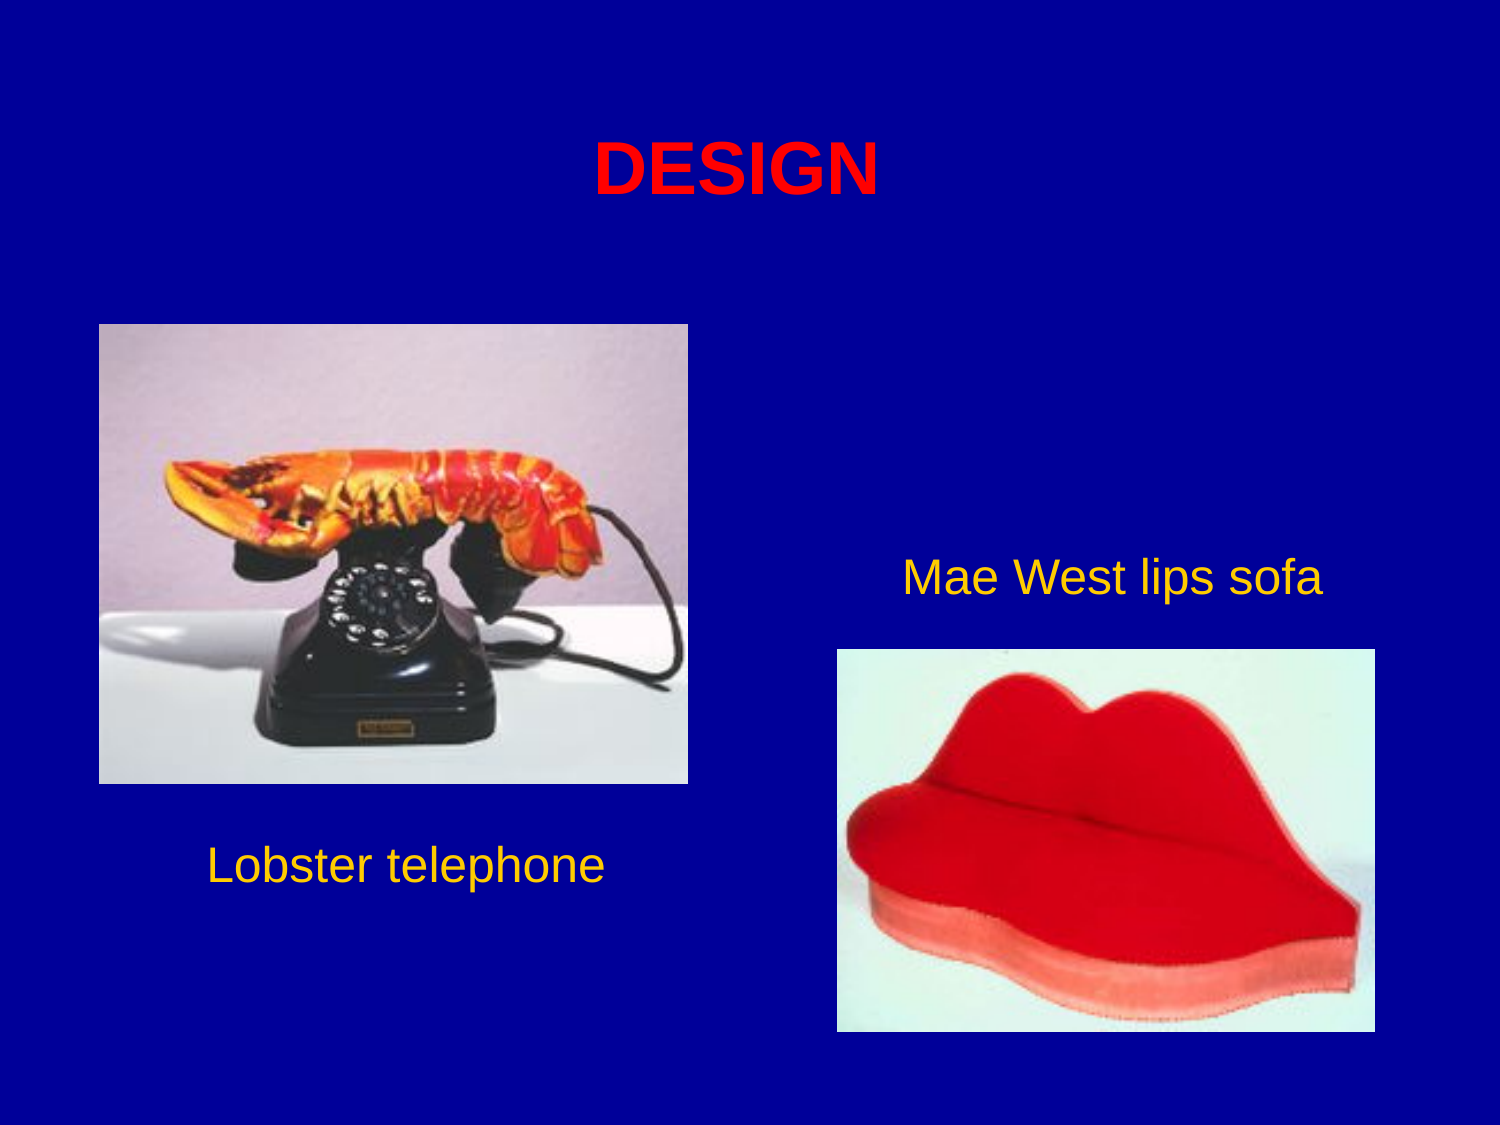

DESIGN
Mae West lips sofa
Lobster telephone